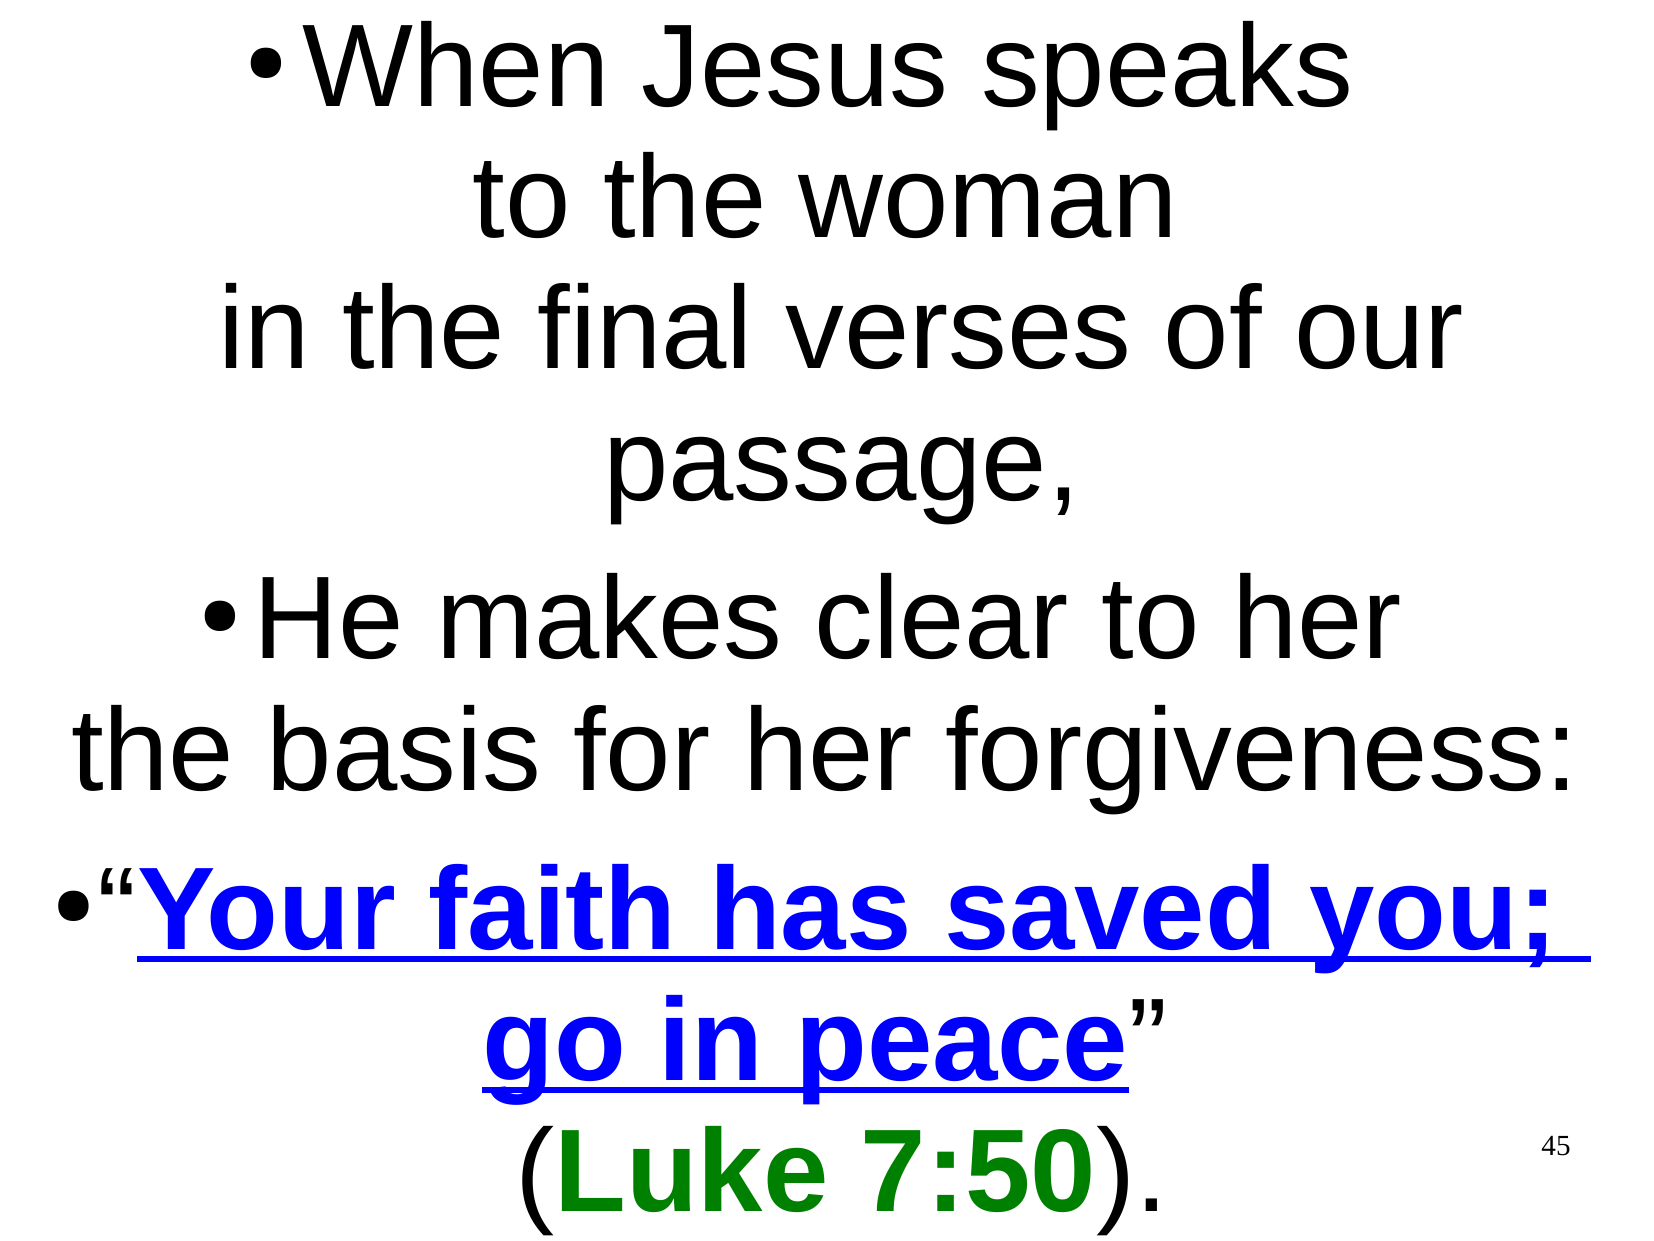

# When Jesus speaks to the woman in the final verses of our passage,
He makes clear to her
the basis for her forgiveness:
“Your faith has saved you;
go in peace”
(Luke 7:50).
45